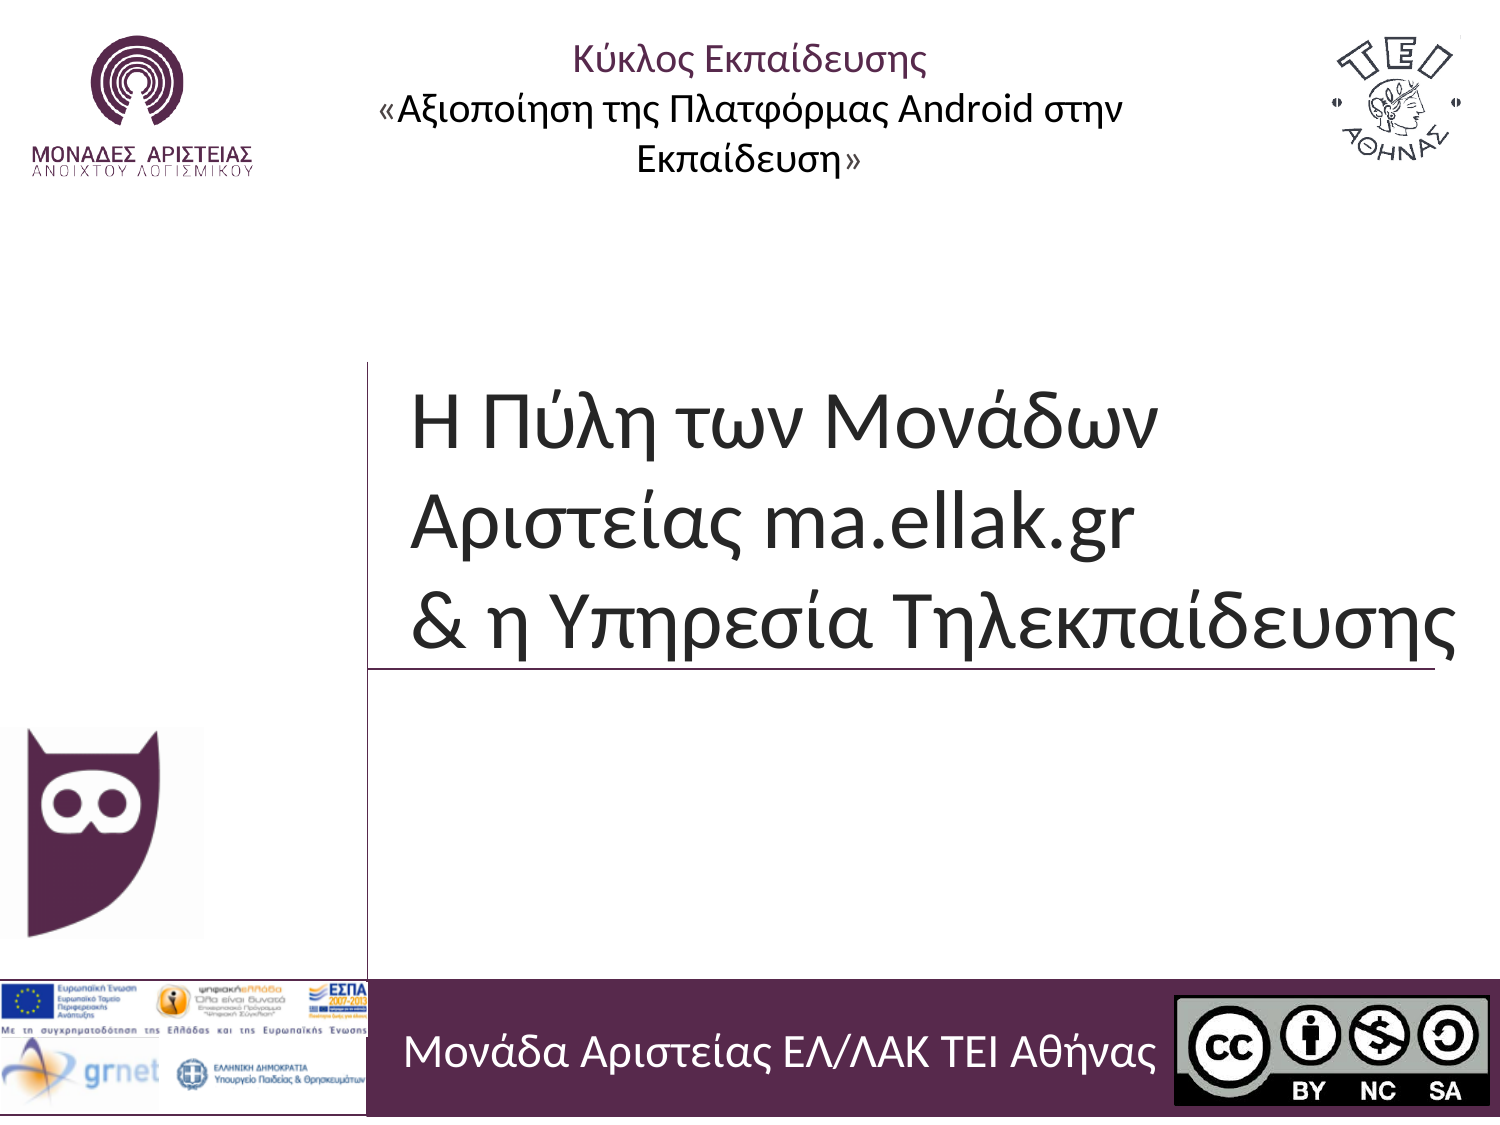

Κύκλος Εκπαίδευσης
«Αξιοποίηση της Πλατφόρμας Android στην Εκπαίδευση»
# Η Πύλη των Μονάδων Αριστείας ma.ellak.gr & η Υπηρεσία Τηλεκπαίδευσης
Μονάδα Αριστείας ΕΛ/ΛΑΚ ΤΕΙ Αθήνας